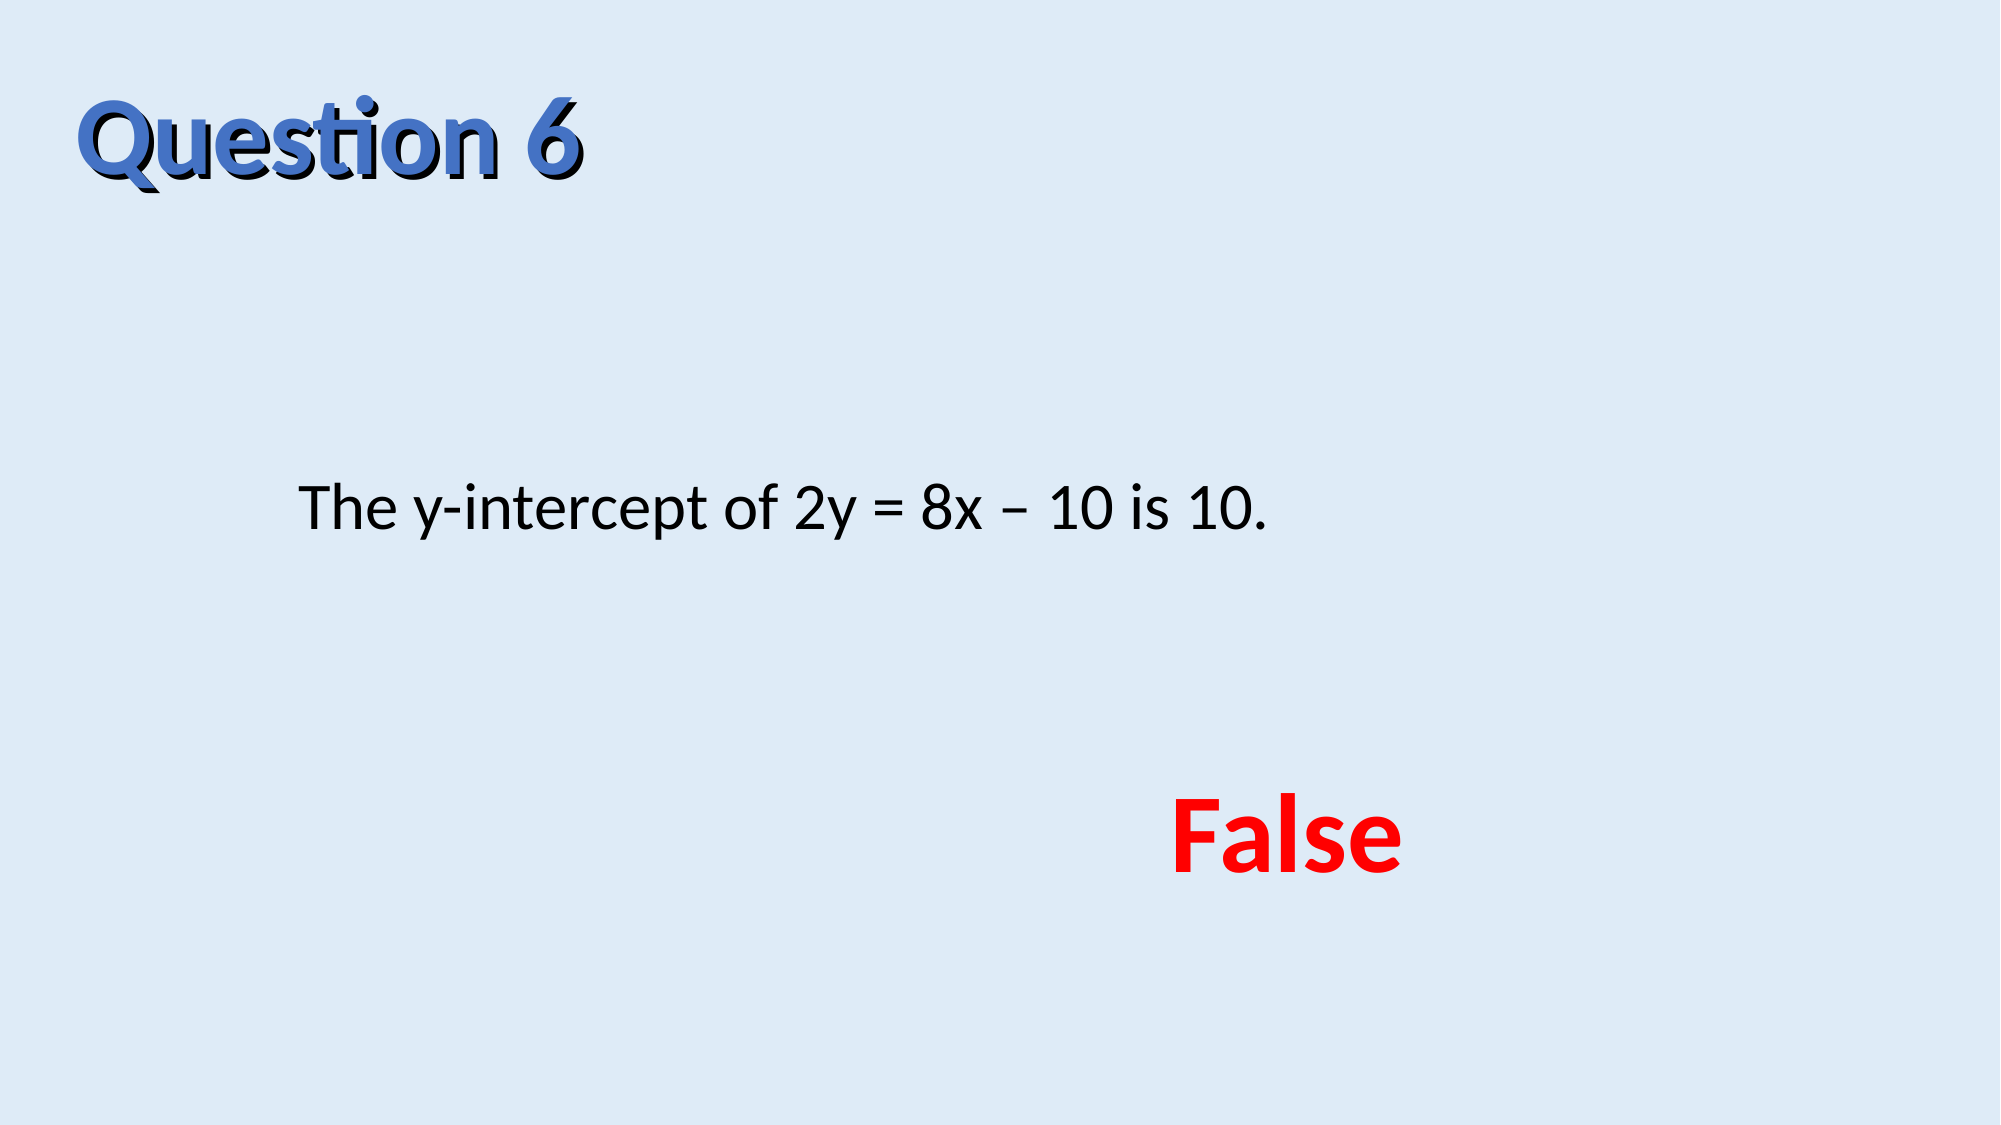

Question 6
The y-intercept of 2y = 8x – 10 is 10.
False